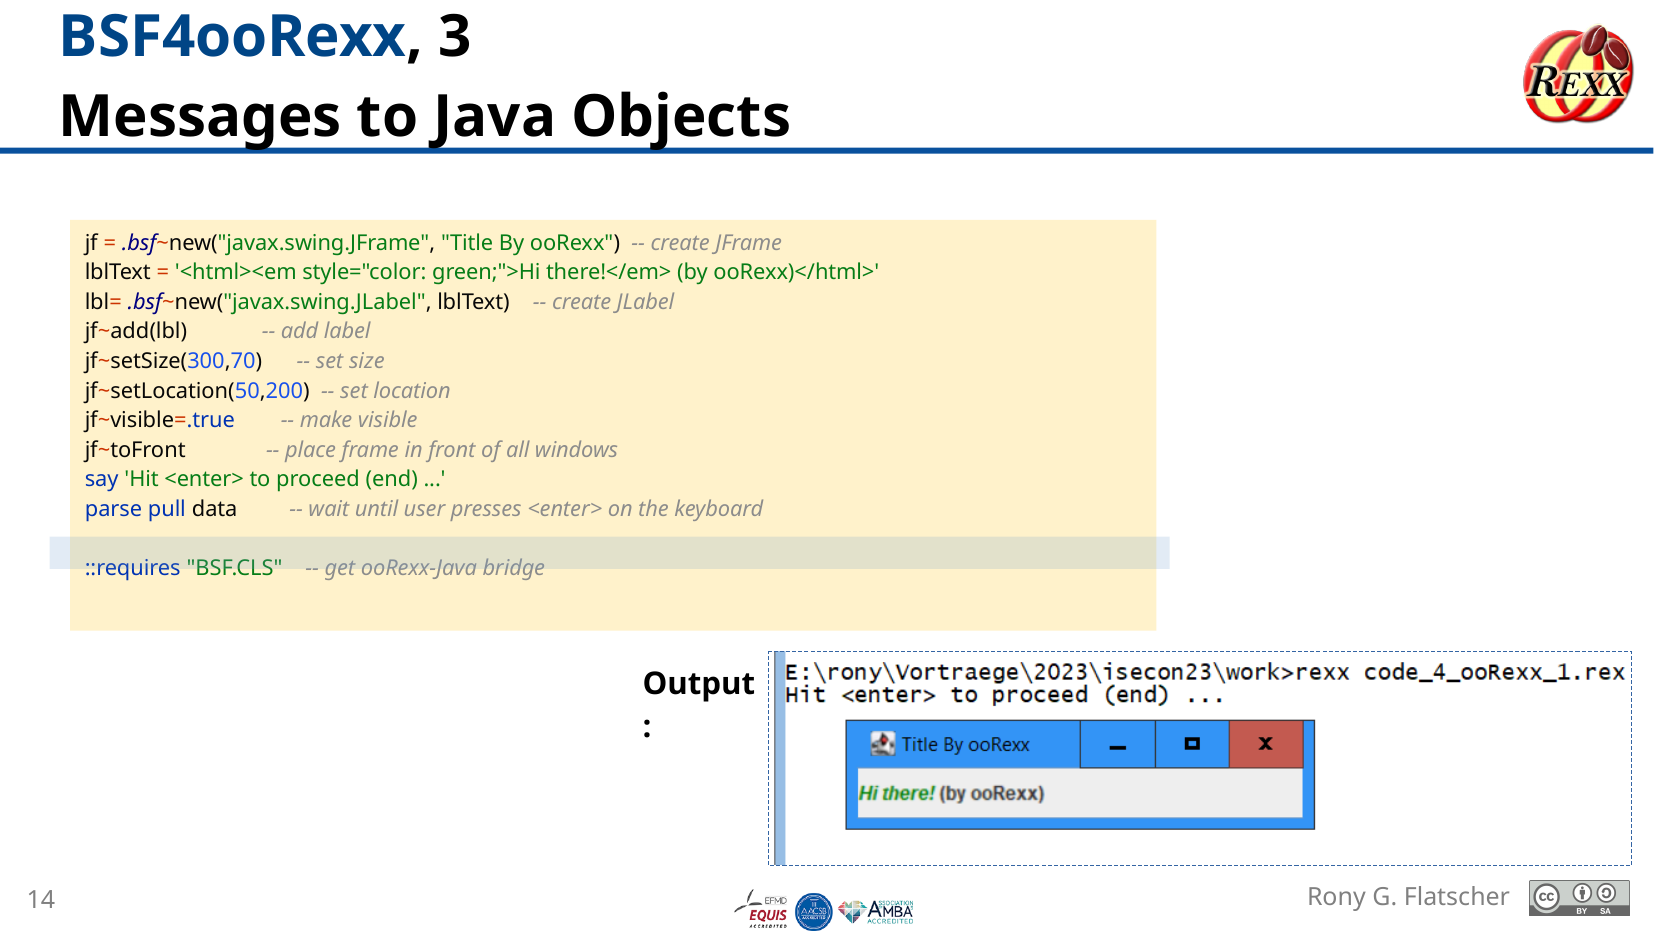

# BSF4ooRexx, 3 Messages to Java Objects
jf = .bsf~new("javax.swing.JFrame", "Title By ooRexx") -- create JFrame
lblText = '<html><em style="color: green;">Hi there!</em> (by ooRexx)</html>'
lbl= .bsf~new("javax.swing.JLabel", lblText) -- create JLabel
jf~add(lbl) -- add label
jf~setSize(300,70) -- set size
jf~setLocation(50,200) -- set location
jf~visible=.true -- make visible
jf~toFront -- place frame in front of all windows
say 'Hit <enter> to proceed (end) ...'
parse pull data -- wait until user presses <enter> on the keyboard
::requires "BSF.CLS" -- get ooRexx-Java bridge
Output: